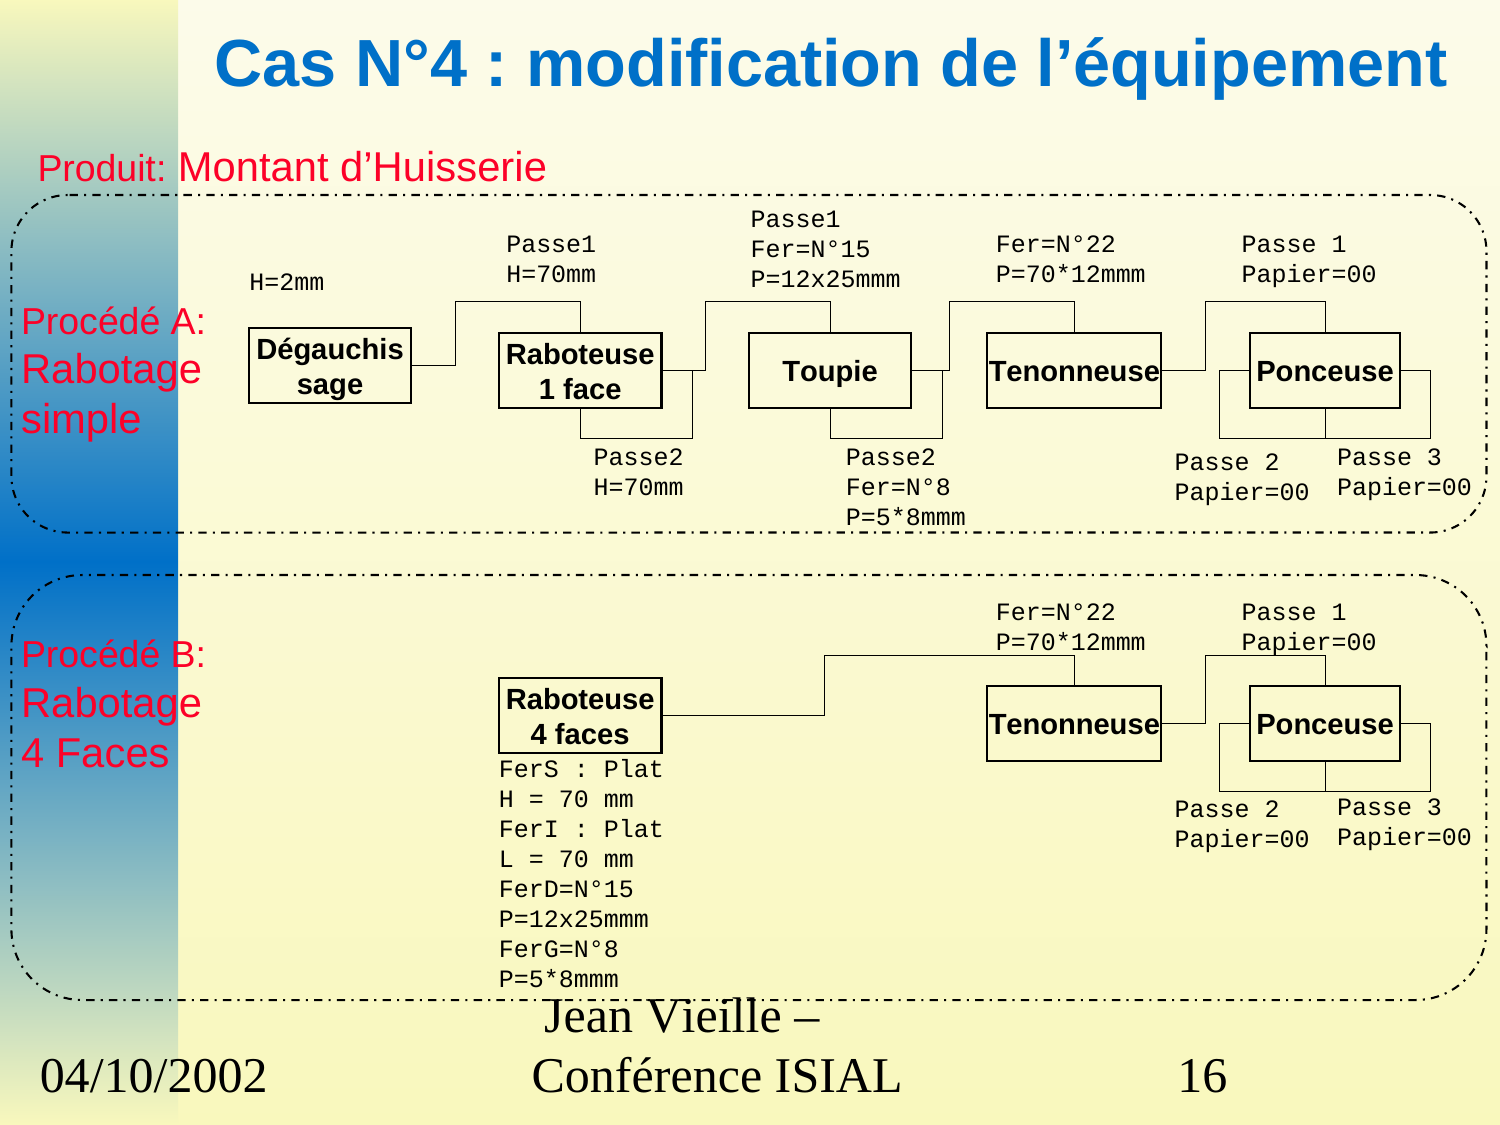

# Cas N°4 : modification de l’équipement
Produit: Montant d’Huisserie
Passe1
Fer=N°15
P=12x25mmm
Passe1
H=70mm
Fer=N°22
P=70*12mmm
Passe 1
Papier=00
H=2mm
Procédé A:
Rabotage
simple
Dégauchissage
Raboteuse 1 face
Toupie
Tenonneuse
Ponceuse
Passe2
H=70mm
Passe2
Fer=N°8
P=5*8mmm
Passe 3
Papier=00
Passe 2
Papier=00
Fer=N°22
P=70*12mmm
Passe 1
Papier=00
Procédé B:
Rabotage
4 Faces
Raboteuse 4 faces
Tenonneuse
Ponceuse
FerS : Plat
H = 70 mm
FerI : Plat
L = 70 mm
FerD=N°15
P=12x25mmm
FerG=N°8
P=5*8mmm
Passe 3
Papier=00
Passe 2
Papier=00
16